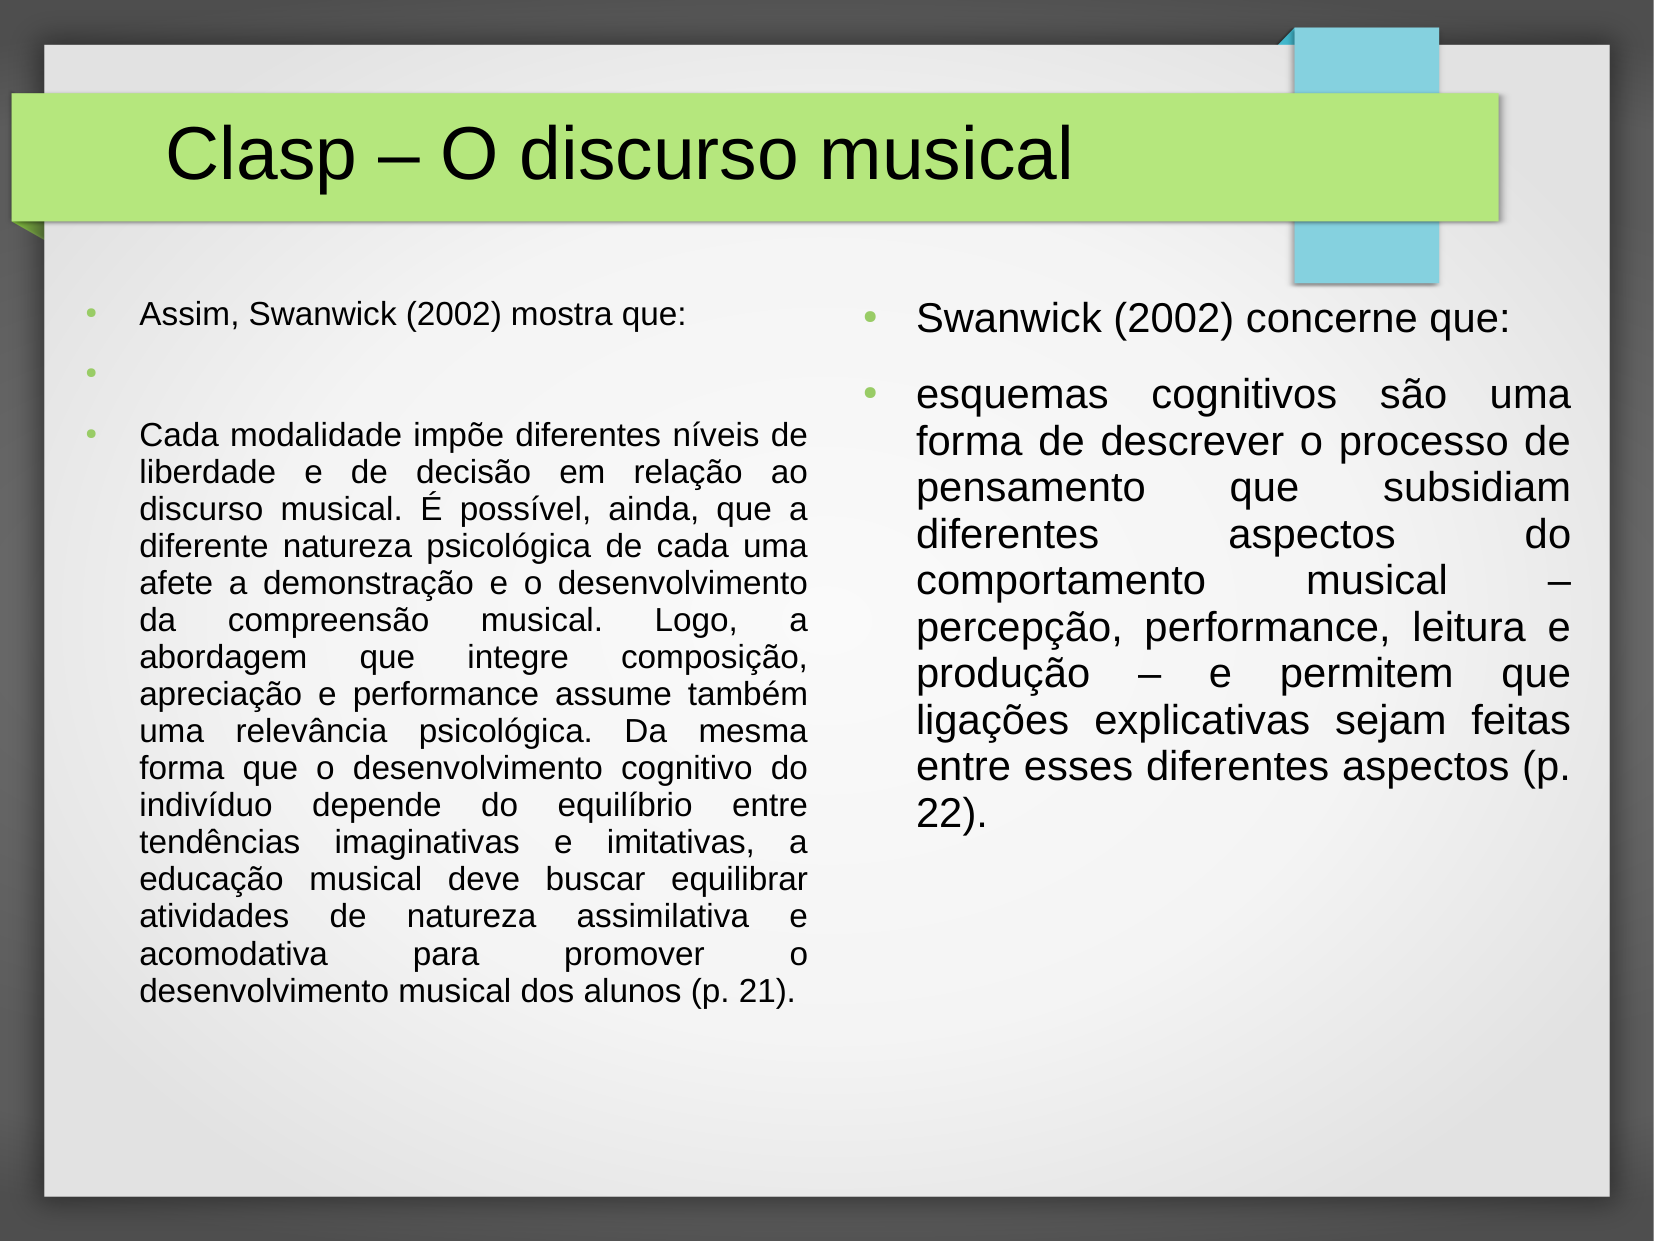

# Clasp – O discurso musical
Assim, Swanwick (2002) mostra que:
Cada modalidade impõe diferentes níveis de liberdade e de decisão em relação ao discurso musical. É possível, ainda, que a diferente natureza psicológica de cada uma afete a demonstração e o desenvolvimento da compreensão musical. Logo, a abordagem que integre composição, apreciação e performance assume também uma relevância psicológica. Da mesma forma que o desenvolvimento cognitivo do indivíduo depende do equilíbrio entre tendências imaginativas e imitativas, a educação musical deve buscar equilibrar atividades de natureza assimilativa e acomodativa para promover o desenvolvimento musical dos alunos (p. 21).
Swanwick (2002) concerne que:
esquemas cognitivos são uma forma de descrever o processo de pensamento que subsidiam diferentes aspectos do comportamento musical – percepção, performance, leitura e produção – e permitem que ligações explicativas sejam feitas entre esses diferentes aspectos (p. 22).